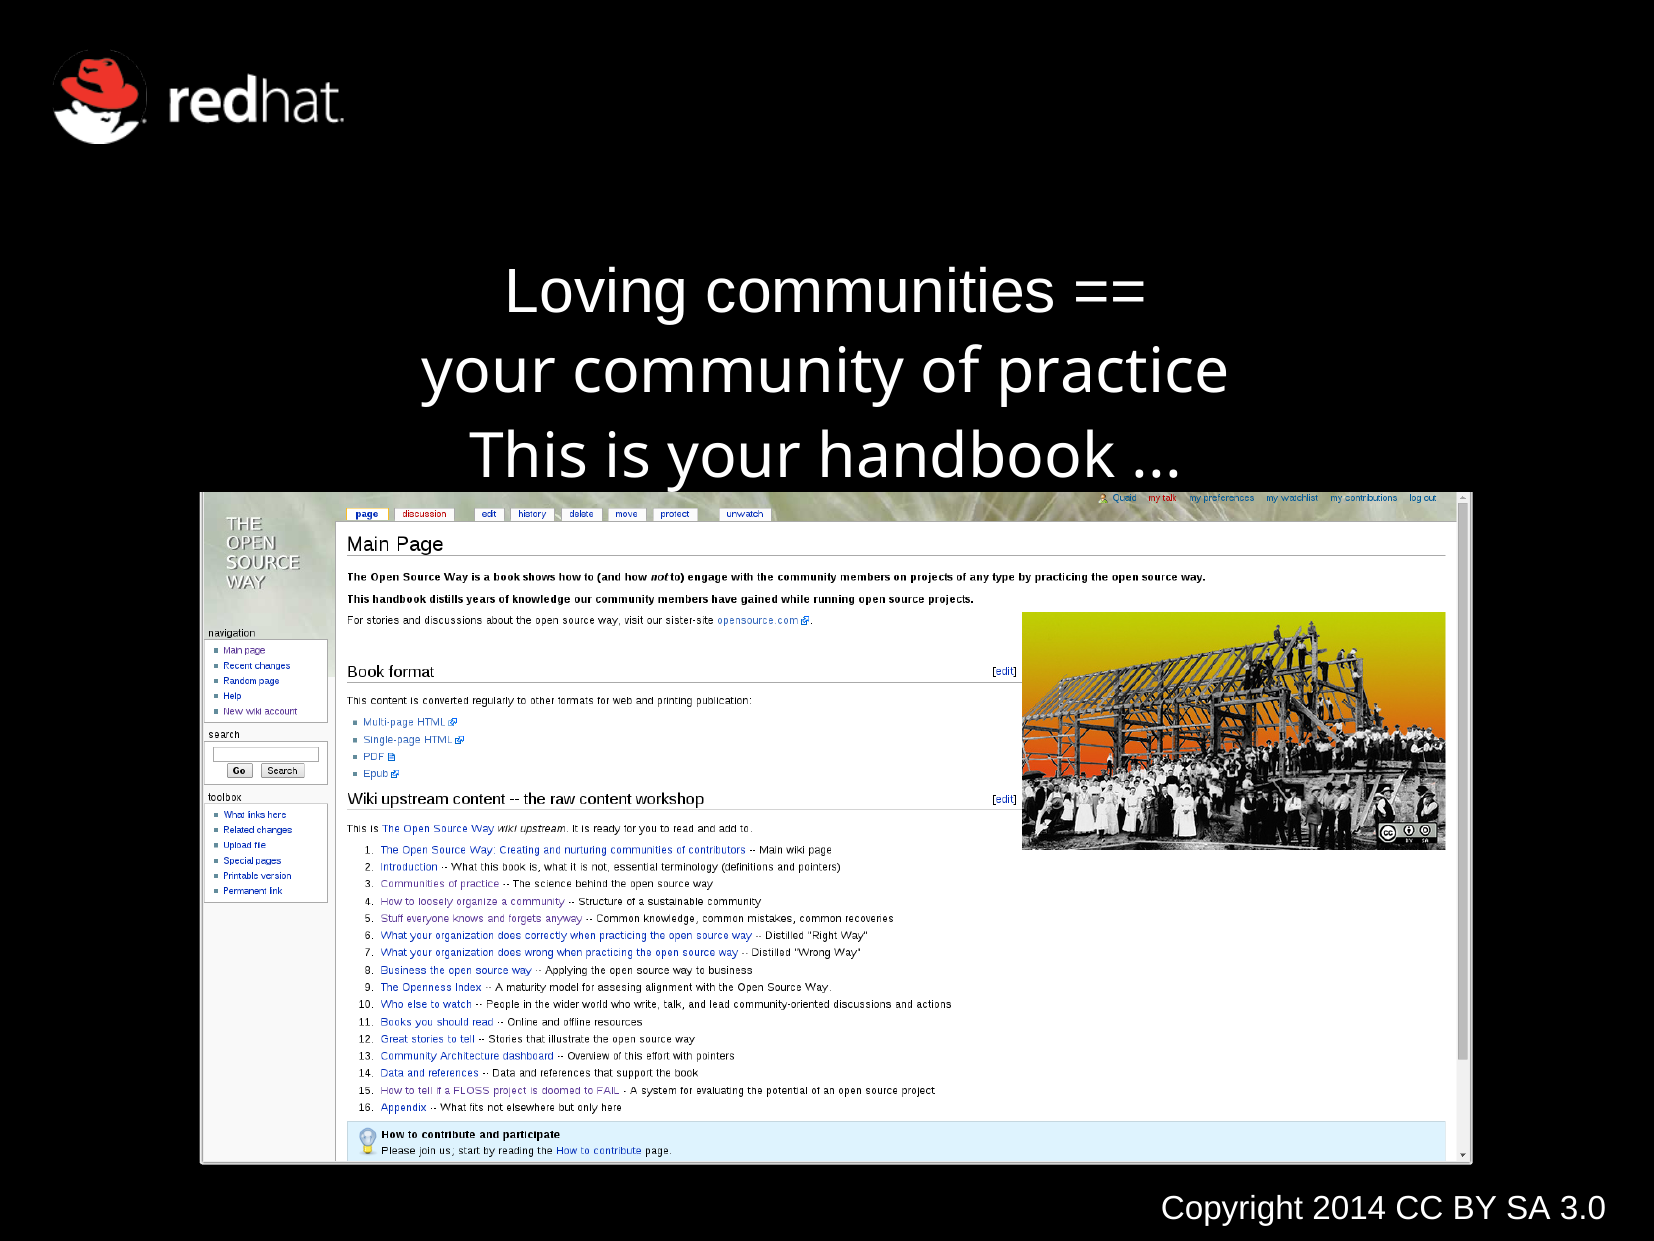

Loving communities ==
your community of practice
This is your handbook ...